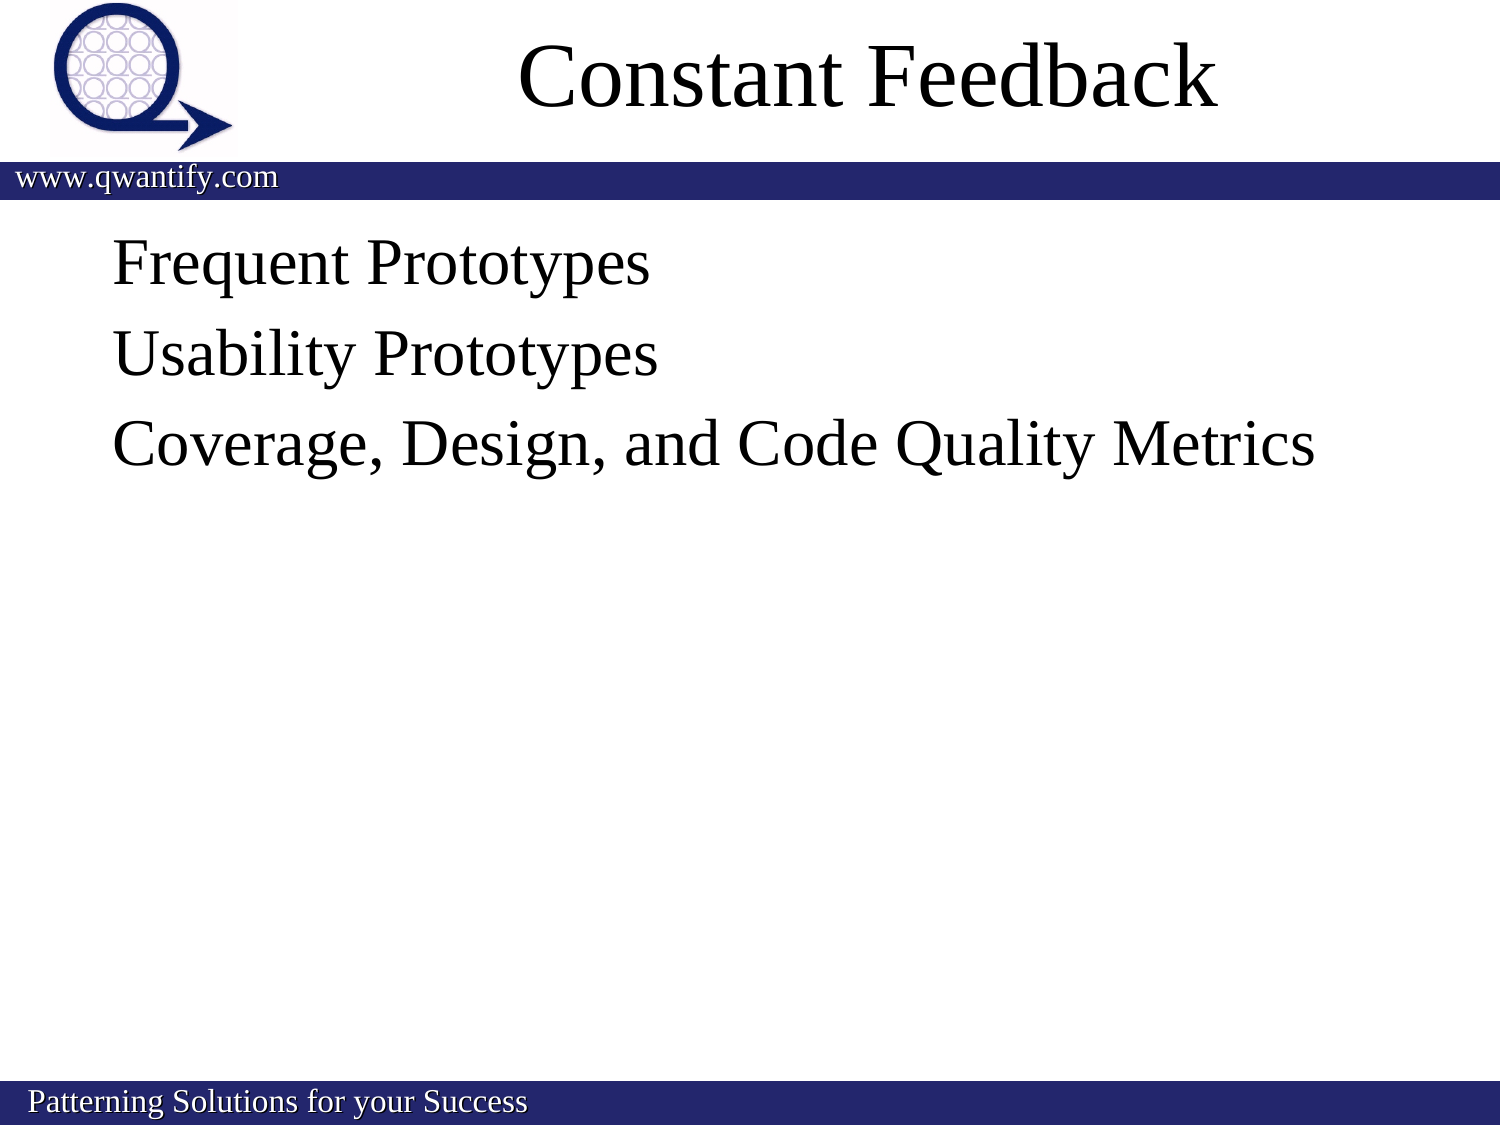

# Constant Feedback
Frequent Prototypes
Usability Prototypes
Coverage, Design, and Code Quality Metrics